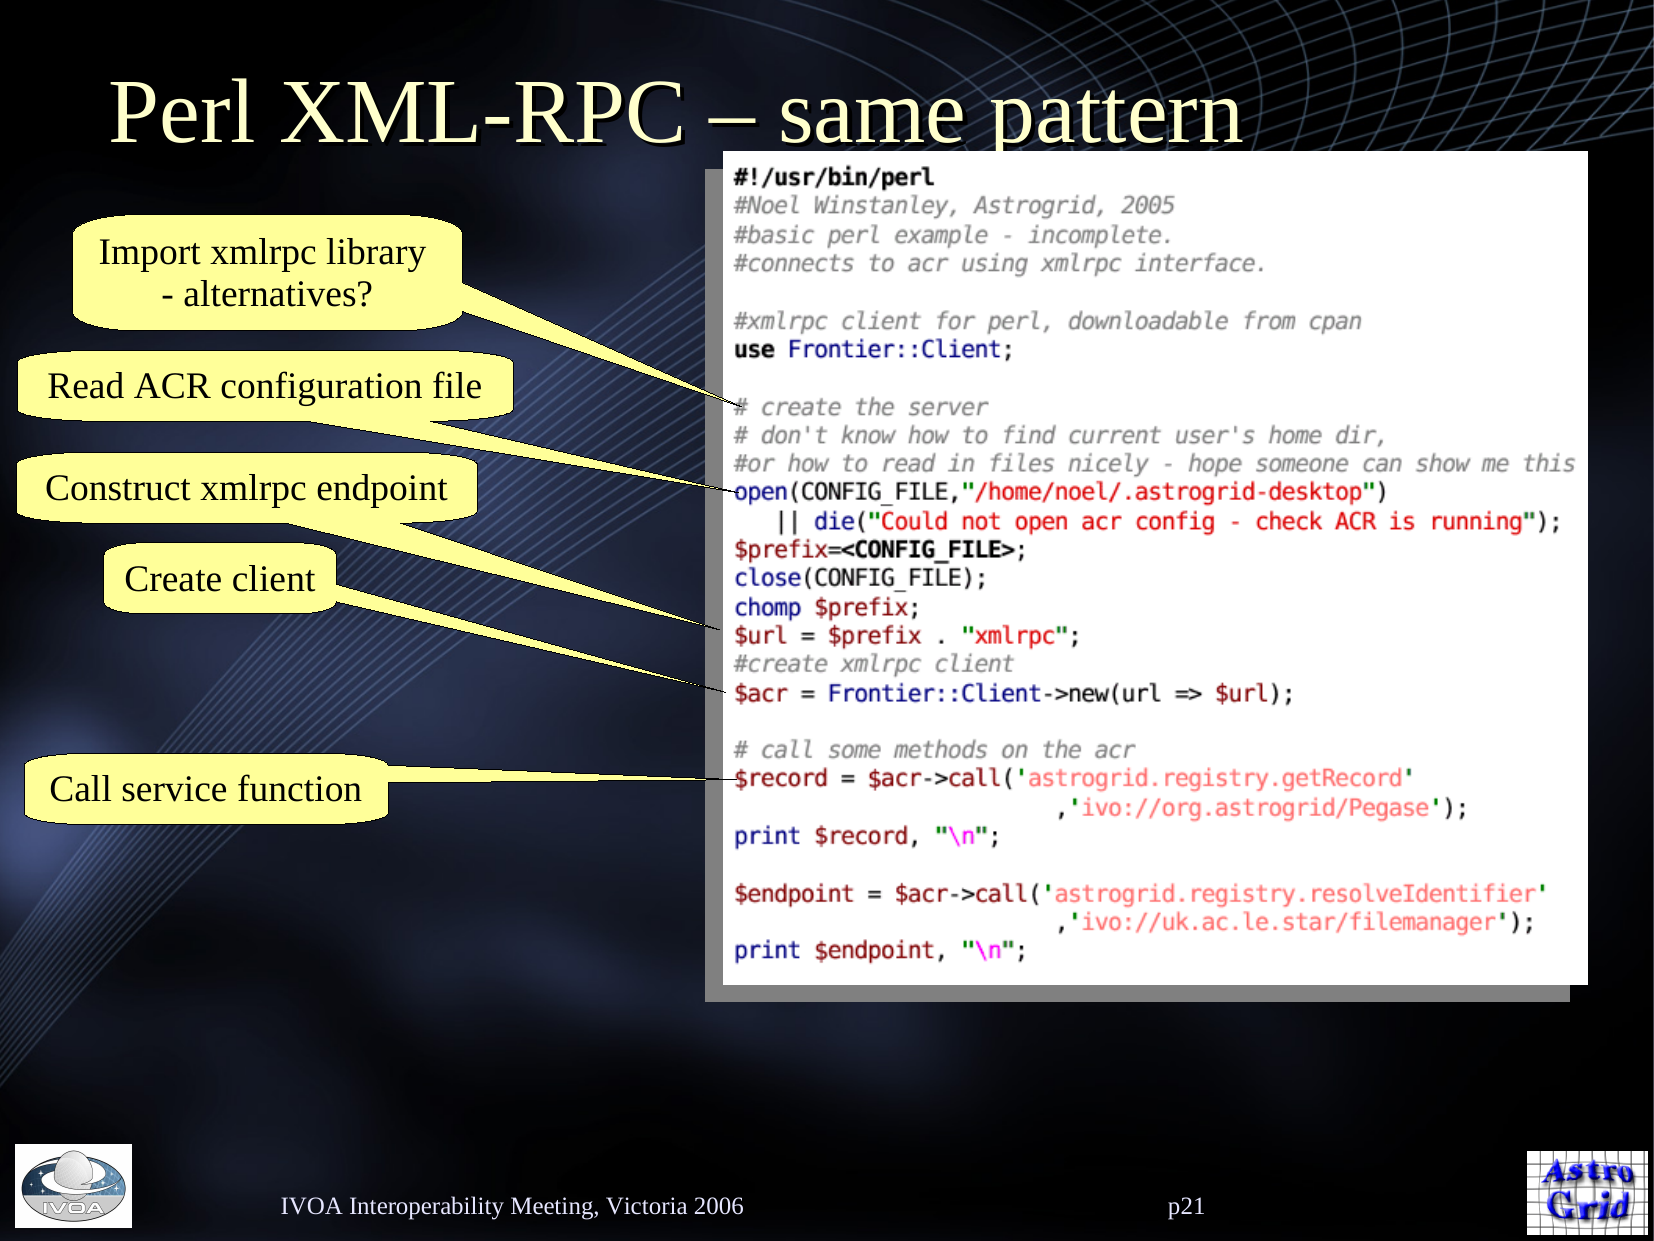

# Perl XML-RPC – same pattern
Import xmlrpc library
- alternatives?
Read ACR configuration file
Construct xmlrpc endpoint
Create client
Call service function